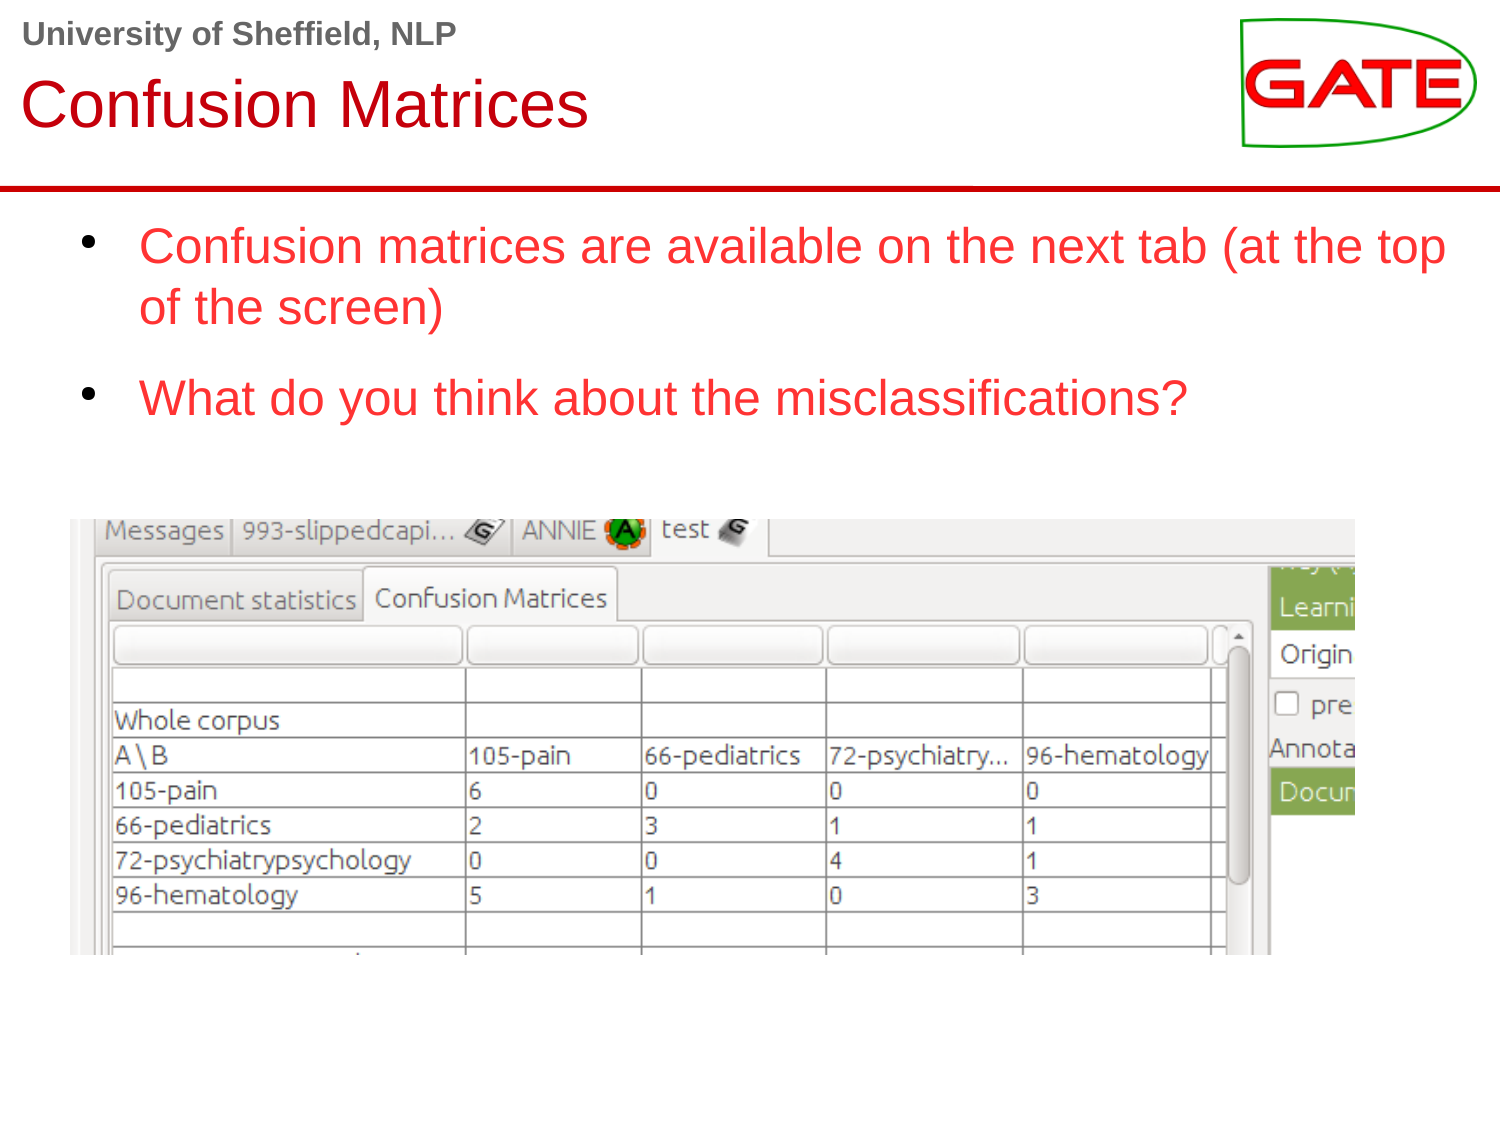

# Confusion Matrices
Confusion matrices are available on the next tab (at the top of the screen)
What do you think about the misclassifications?